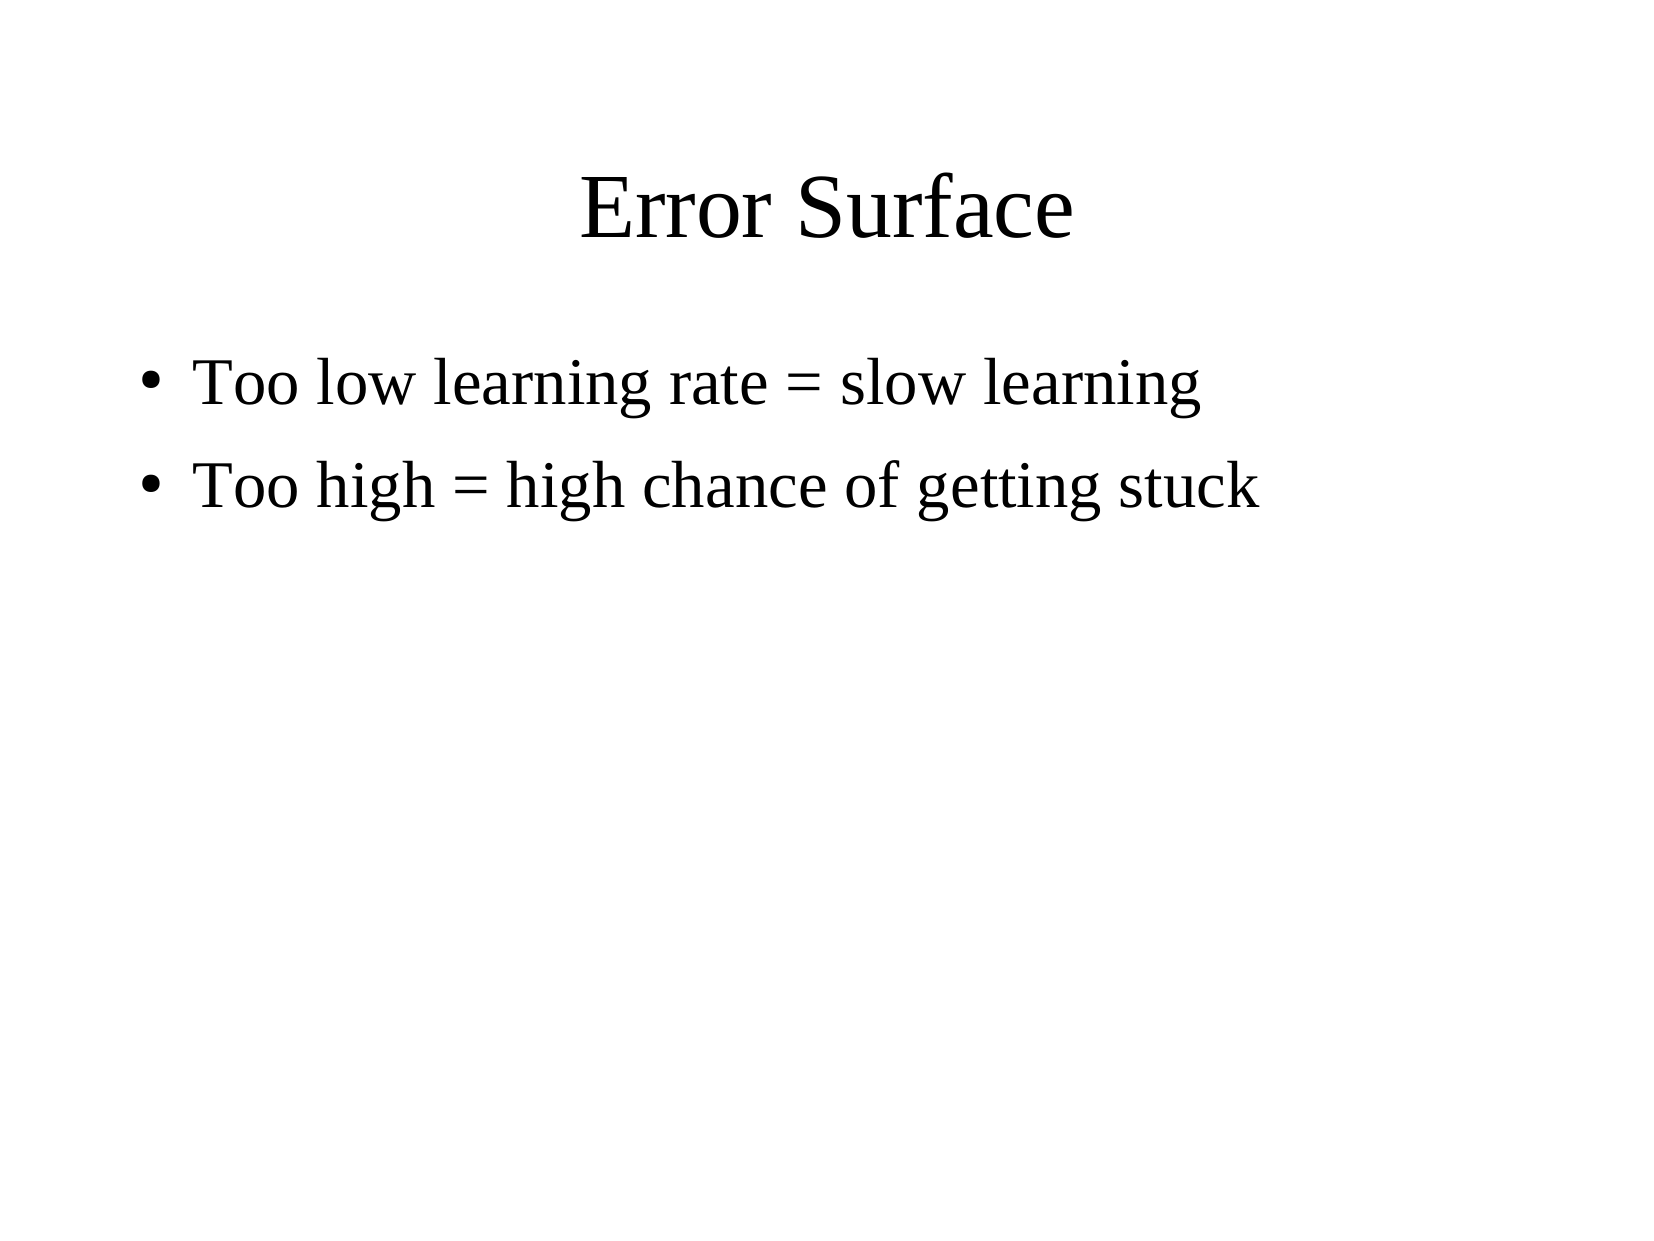

# Error Surface
Too low learning rate = slow learning
Too high = high chance of getting stuck